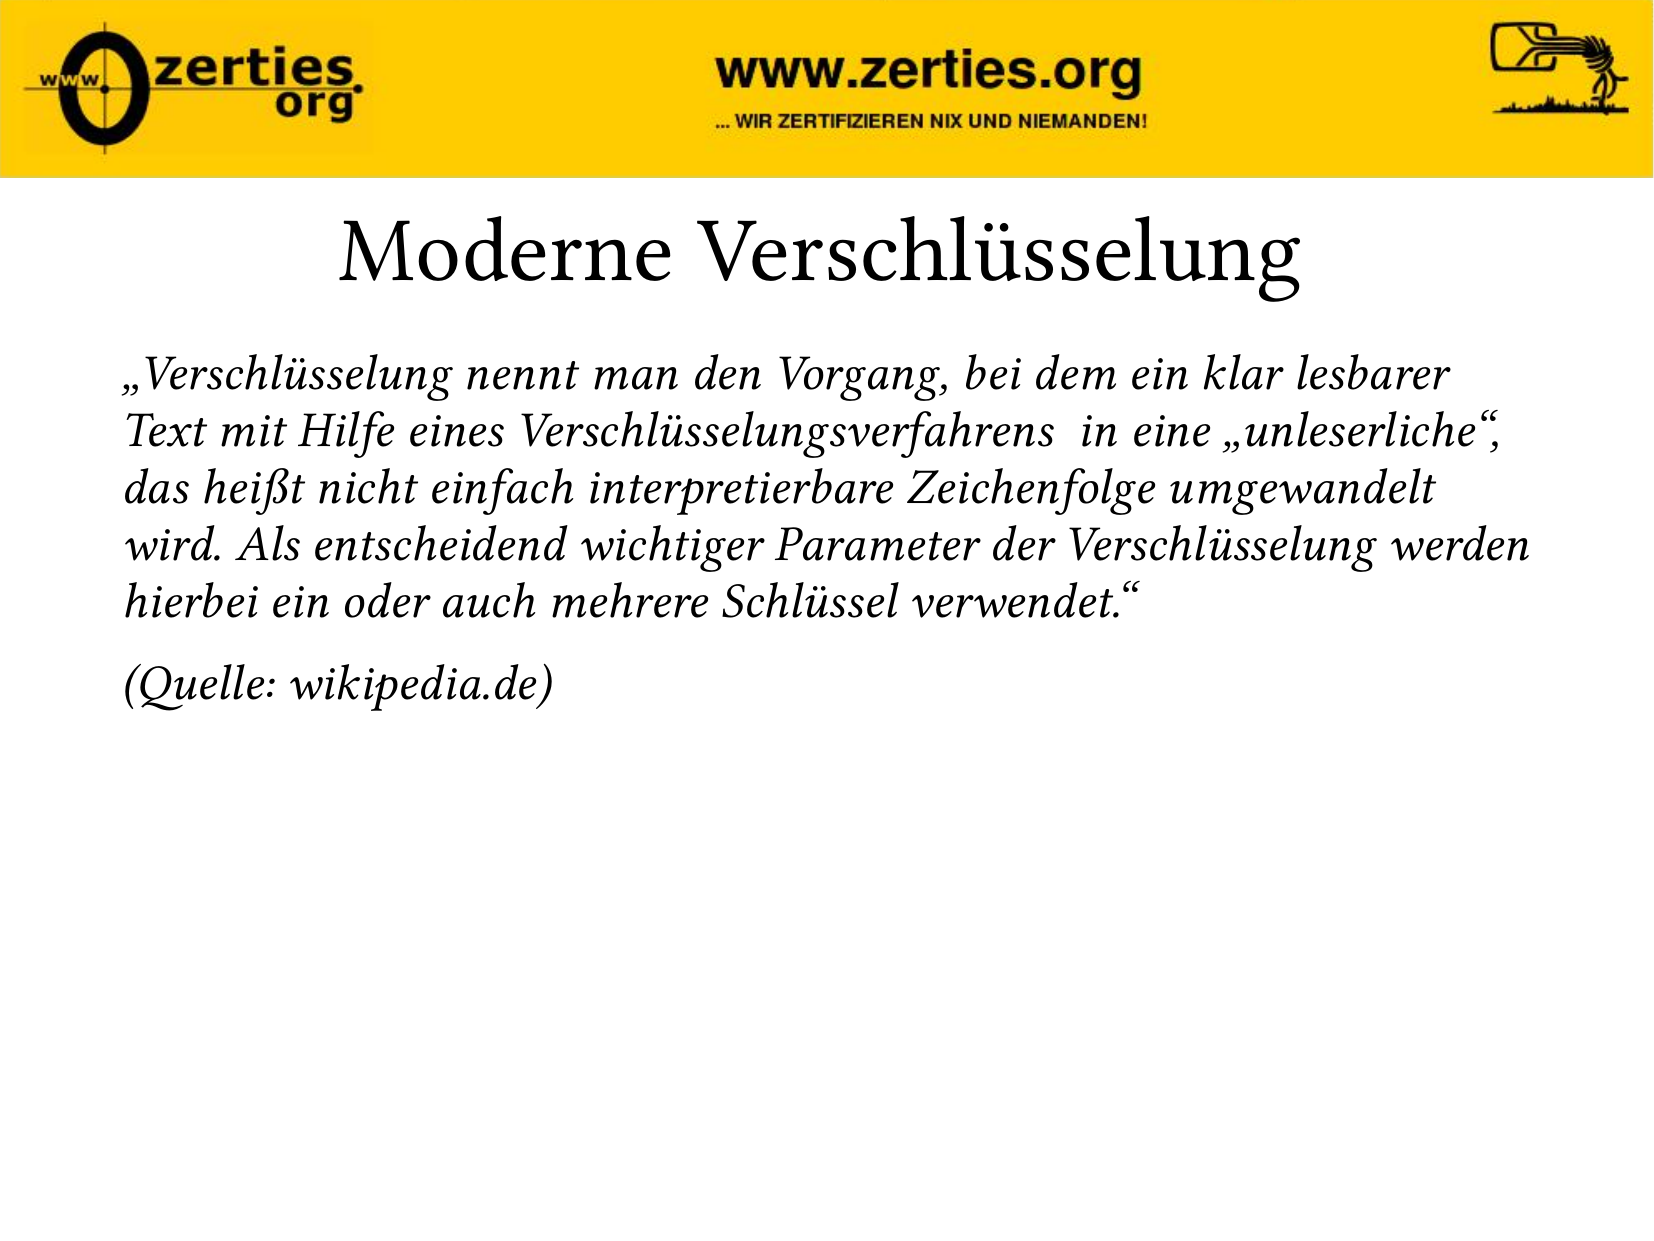

# Moderne Verschlüsselung
„Verschlüsselung nennt man den Vorgang, bei dem ein klar lesbarer Text mit Hilfe eines Verschlüsselungsverfahrens in eine „unleserliche“, das heißt nicht einfach interpretierbare Zeichenfolge umgewandelt wird. Als entscheidend wichtiger Parameter der Verschlüsselung werden hierbei ein oder auch mehrere Schlüssel verwendet.“
(Quelle: wikipedia.de)